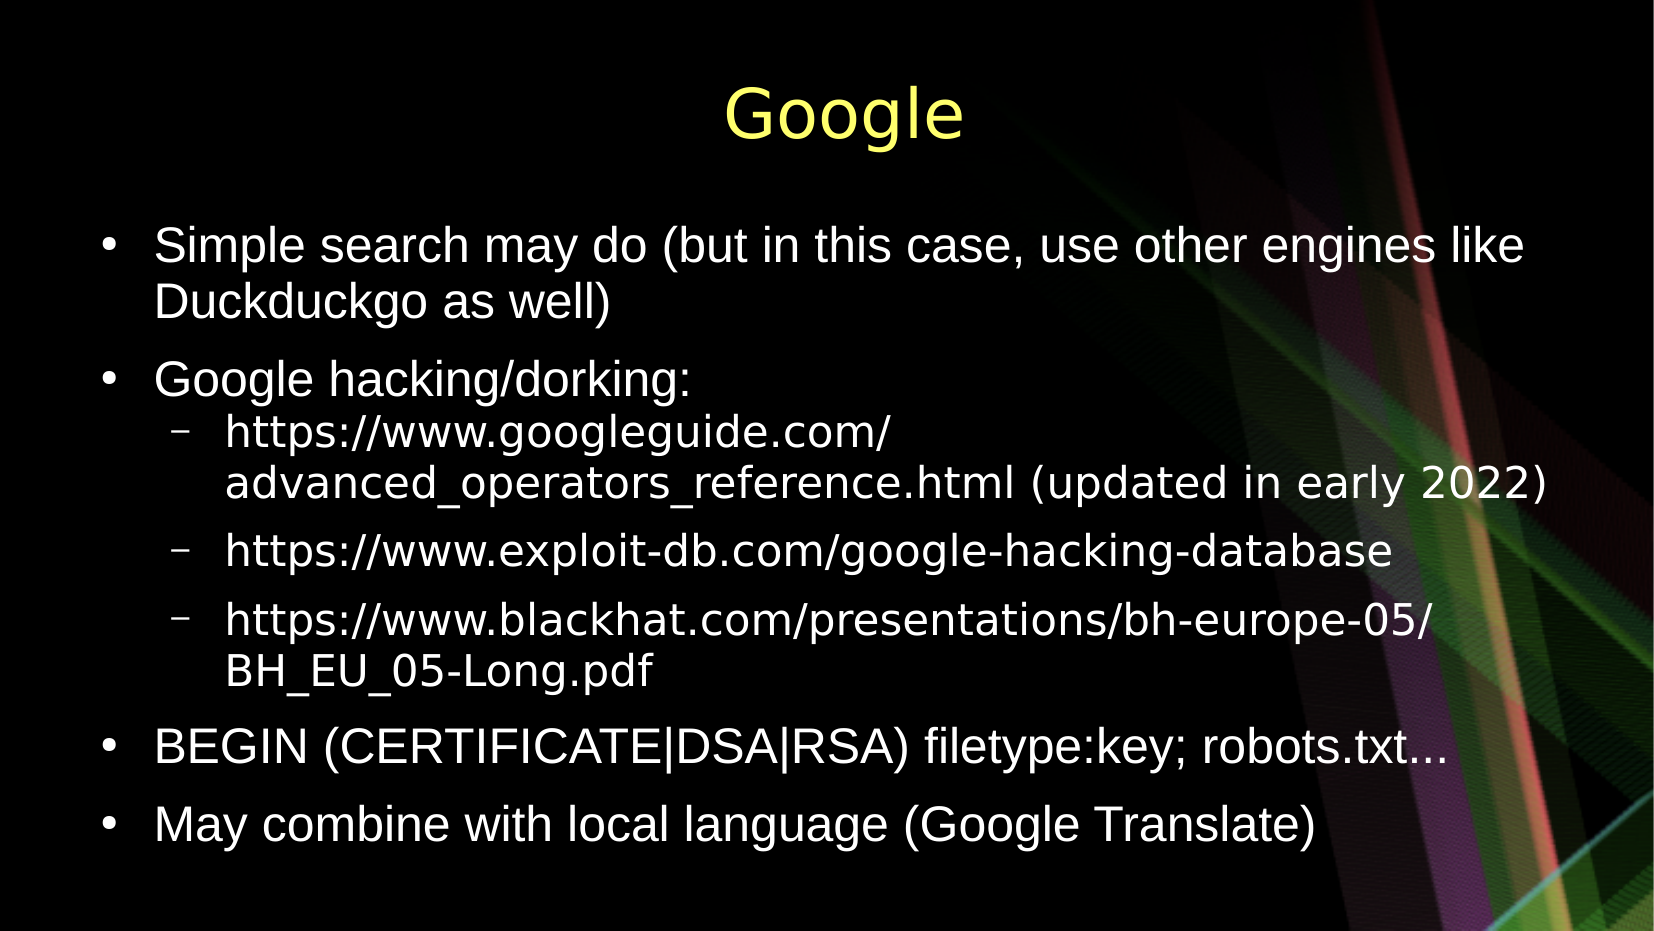

# Google
Simple search may do (but in this case, use other engines like Duckduckgo as well)
Google hacking/dorking:
https://www.googleguide.com/advanced_operators_reference.html (updated in early 2022)
https://www.exploit-db.com/google-hacking-database
https://www.blackhat.com/presentations/bh-europe-05/BH_EU_05-Long.pdf
BEGIN (CERTIFICATE|DSA|RSA) filetype:key; robots.txt...
May combine with local language (Google Translate)